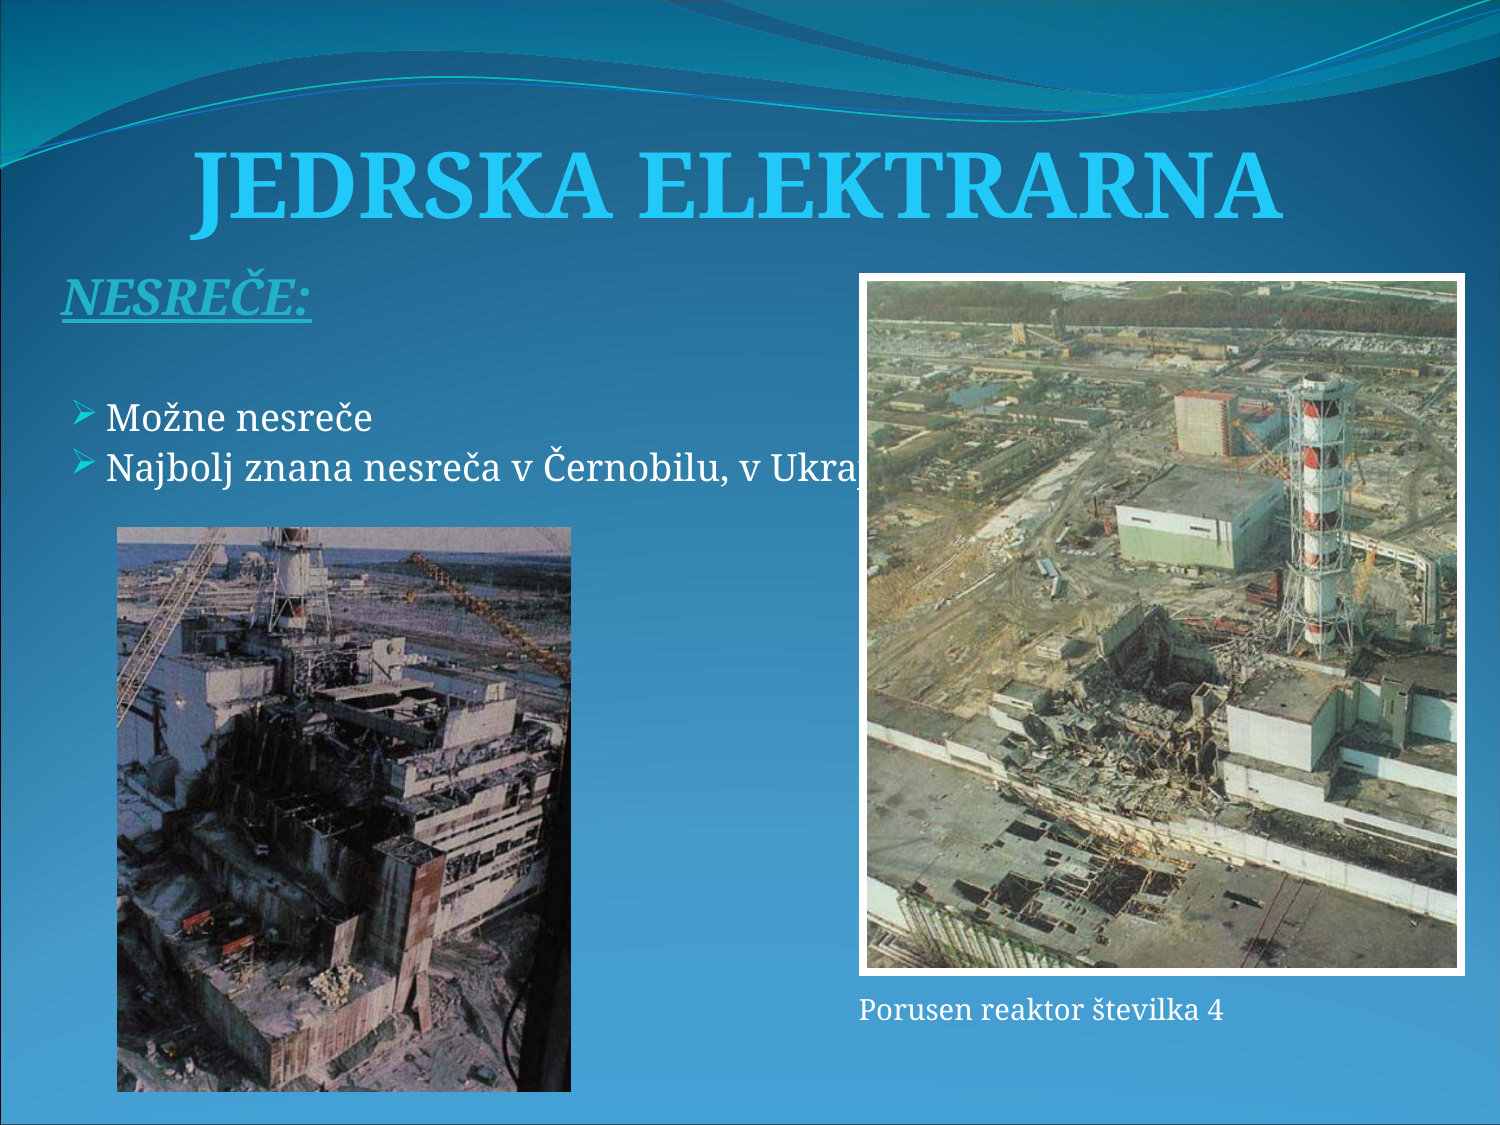

JEDRSKA ELEKTRARNA
NESREČE:
Možne nesreče
Najbolj znana nesreča v Černobilu, v Ukrajini
Porusen reaktor številka 4